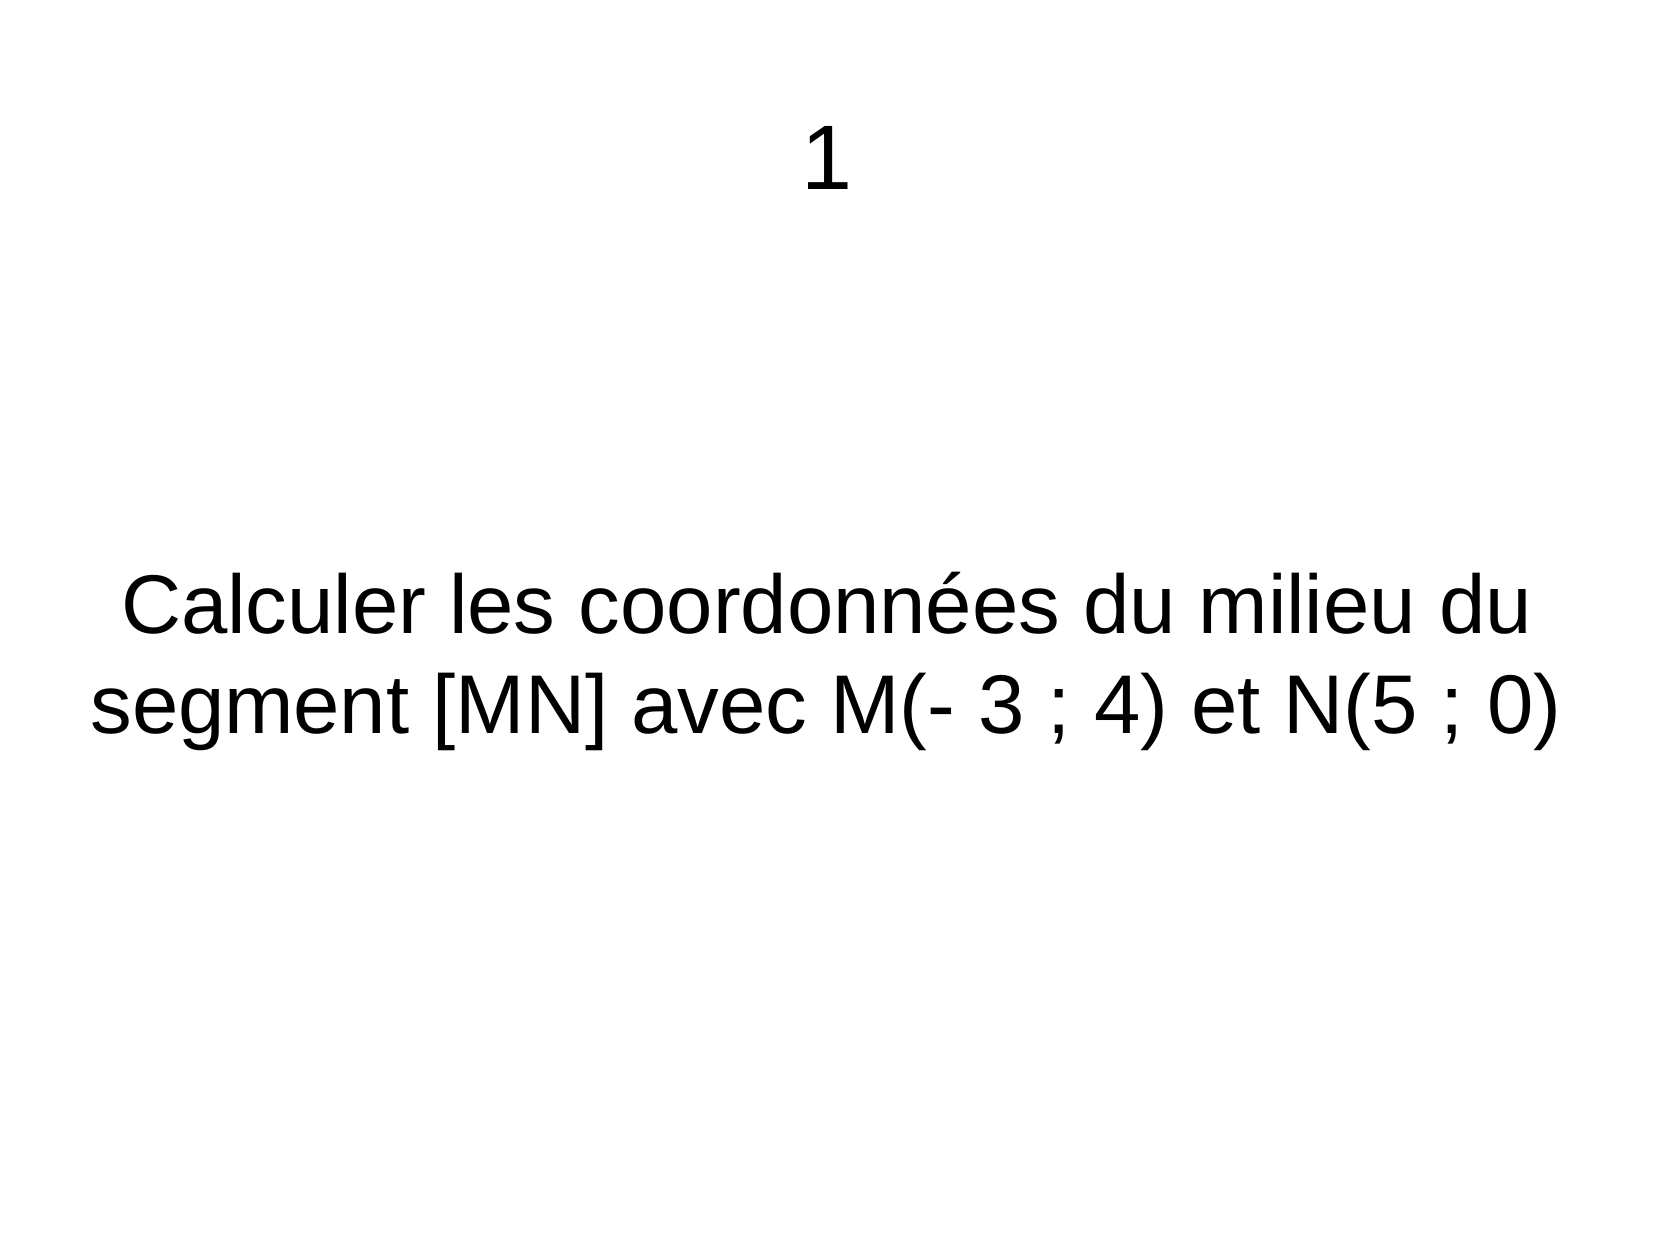

# 1
Calculer les coordonnées du milieu du segment [MN] avec M(- 3 ; 4) et N(5 ; 0)